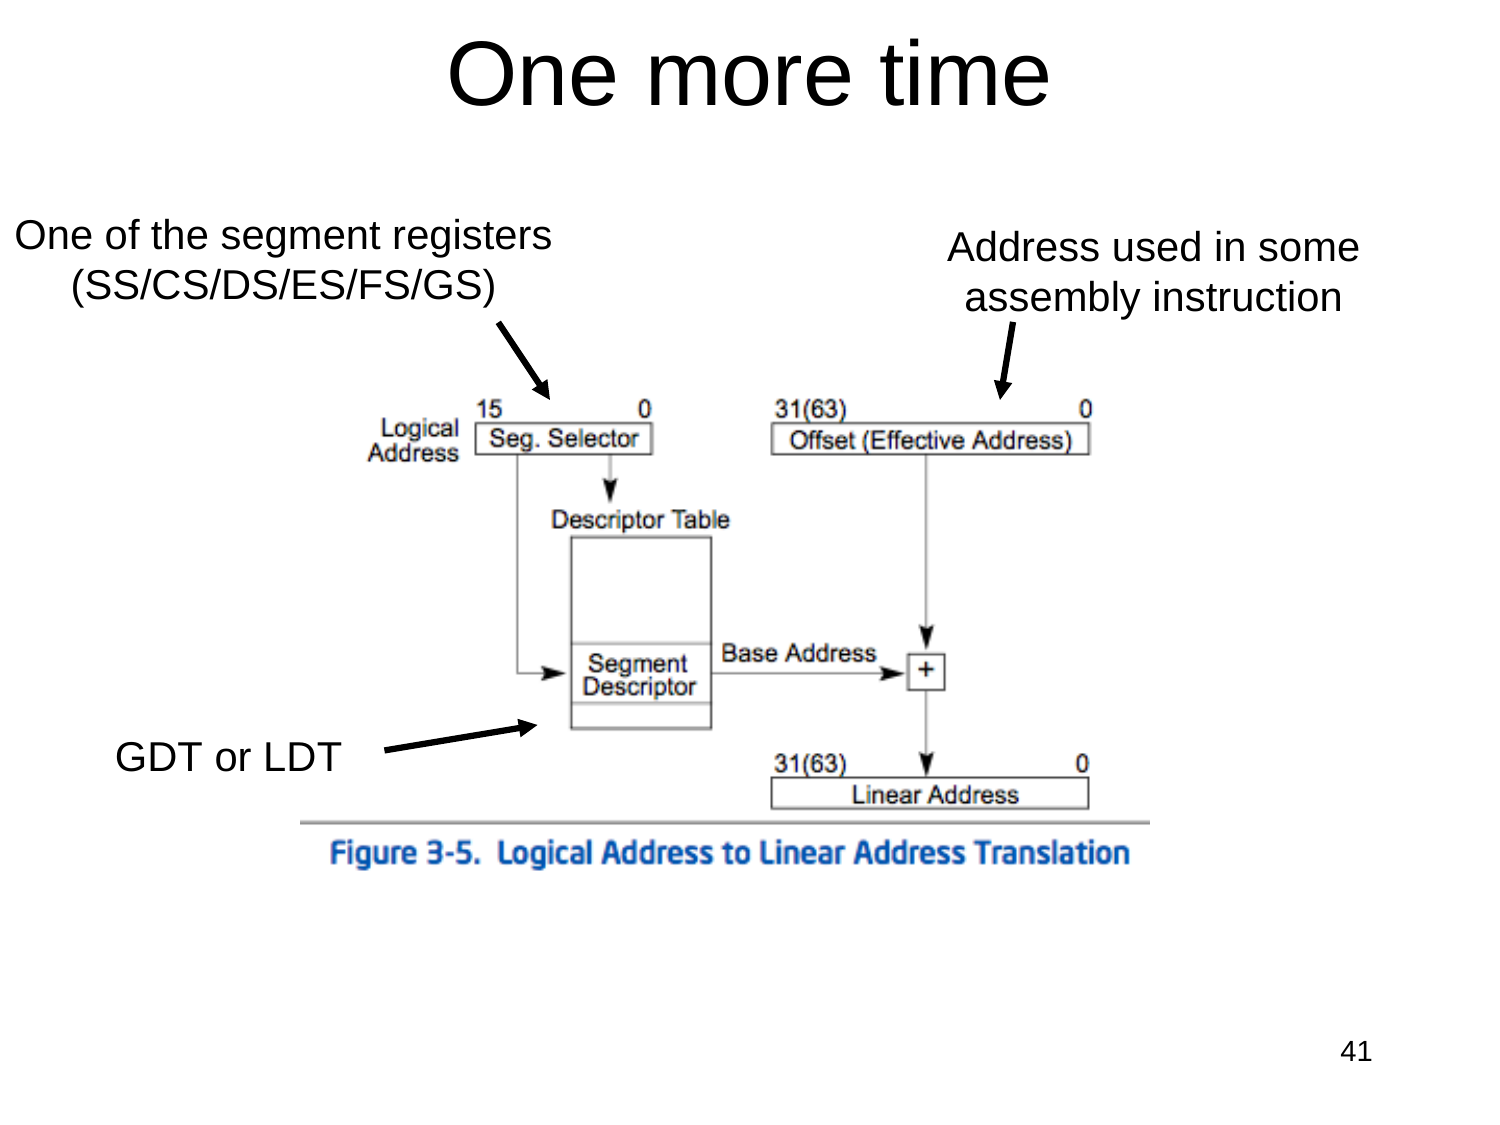

# One more time
One of the segment registers
(SS/CS/DS/ES/FS/GS)
Address used in some
assembly instruction
GDT or LDT